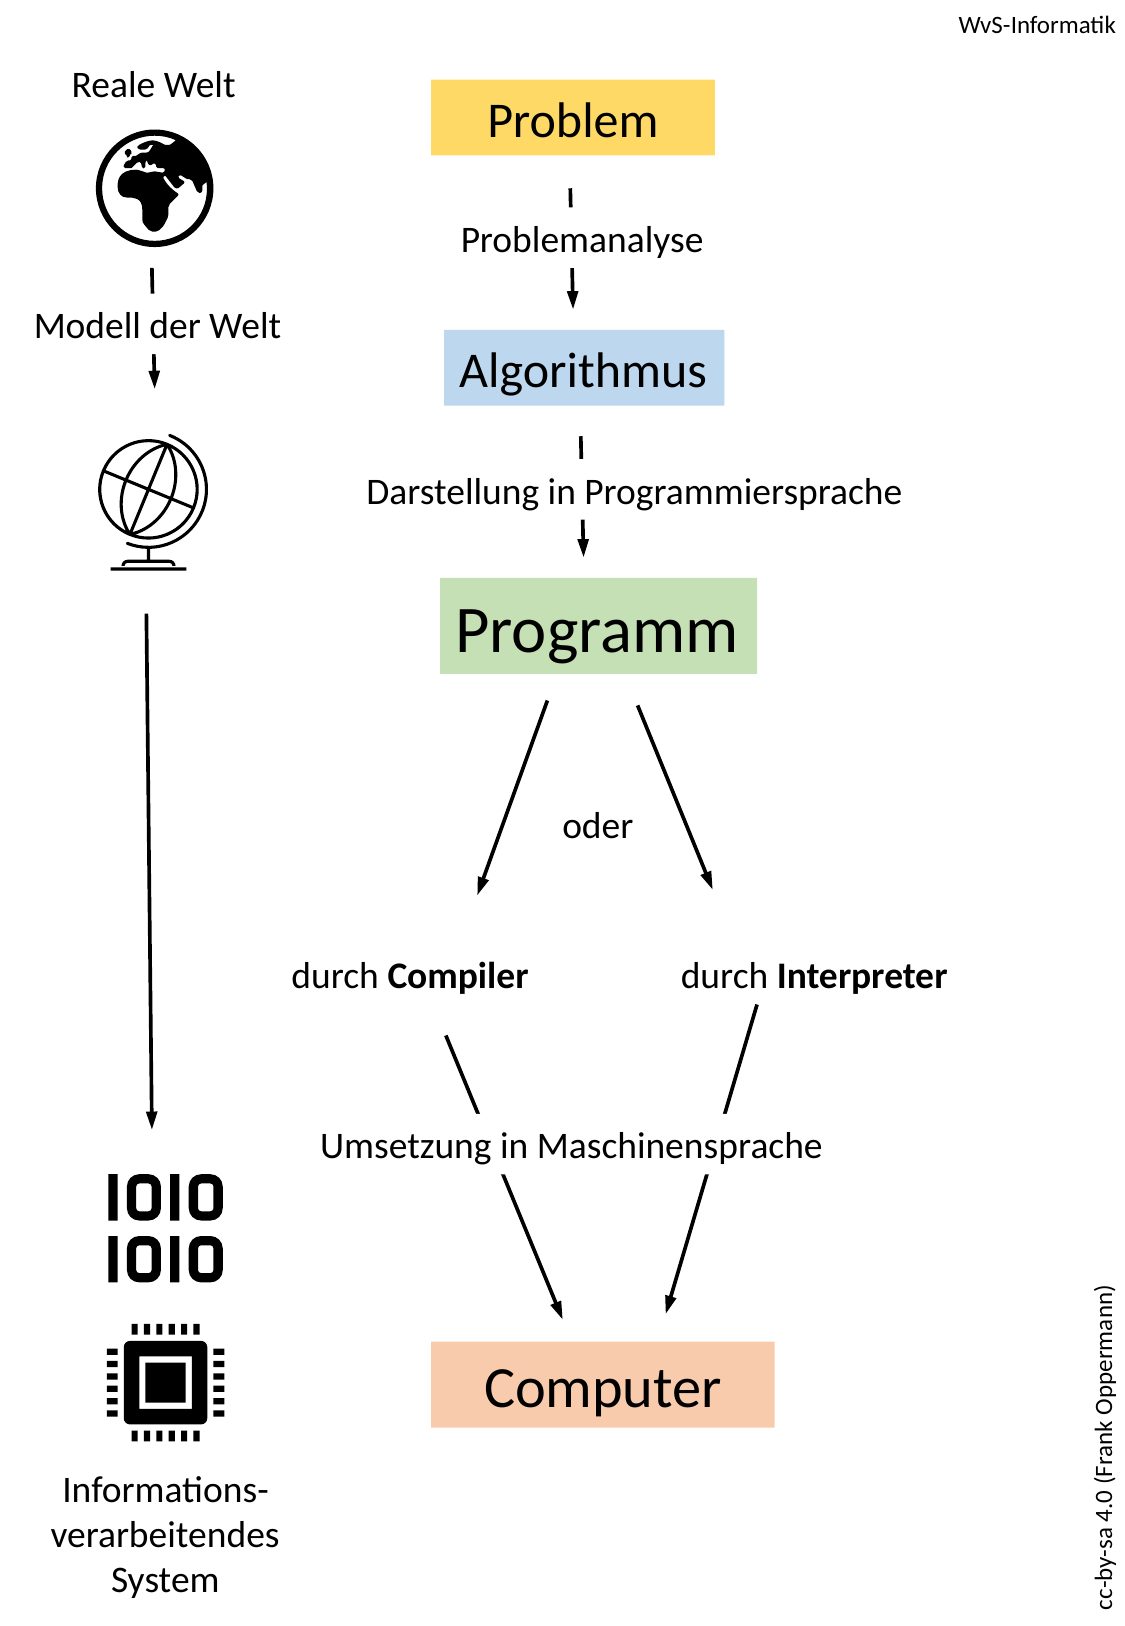

WvS-Informatik
Reale Welt
Problem
Problemanalyse
Modell der Welt
Algorithmus
Darstellung in Programmiersprache
Programm
oder
durch Compiler
durch Interpreter
Umsetzung in Maschinensprache
Computer
cc-by-sa 4.0 (Frank Oppermann)
Informations-verarbeitendes System